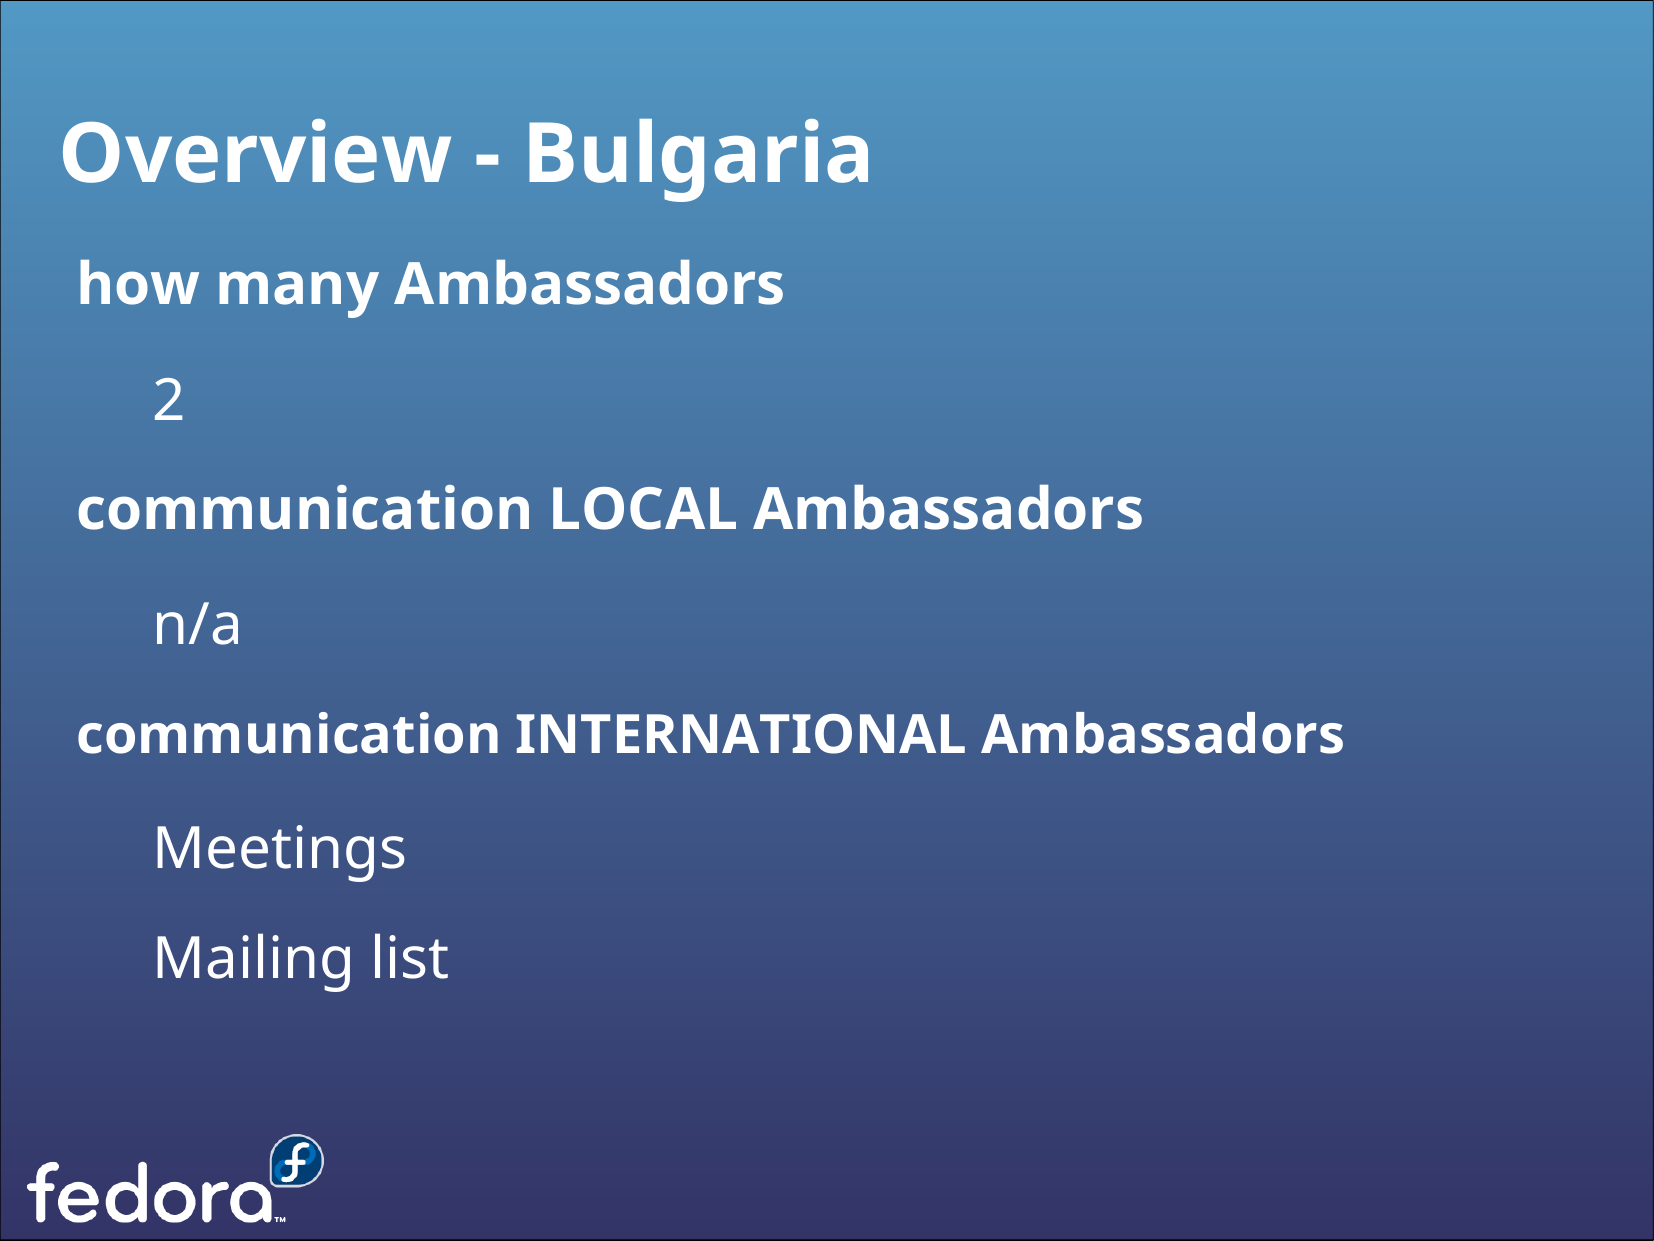

# Overview - Bulgaria
how many Ambassadors
2
communication LOCAL Ambassadors
n/a
communication INTERNATIONAL Ambassadors
Meetings
Mailing list